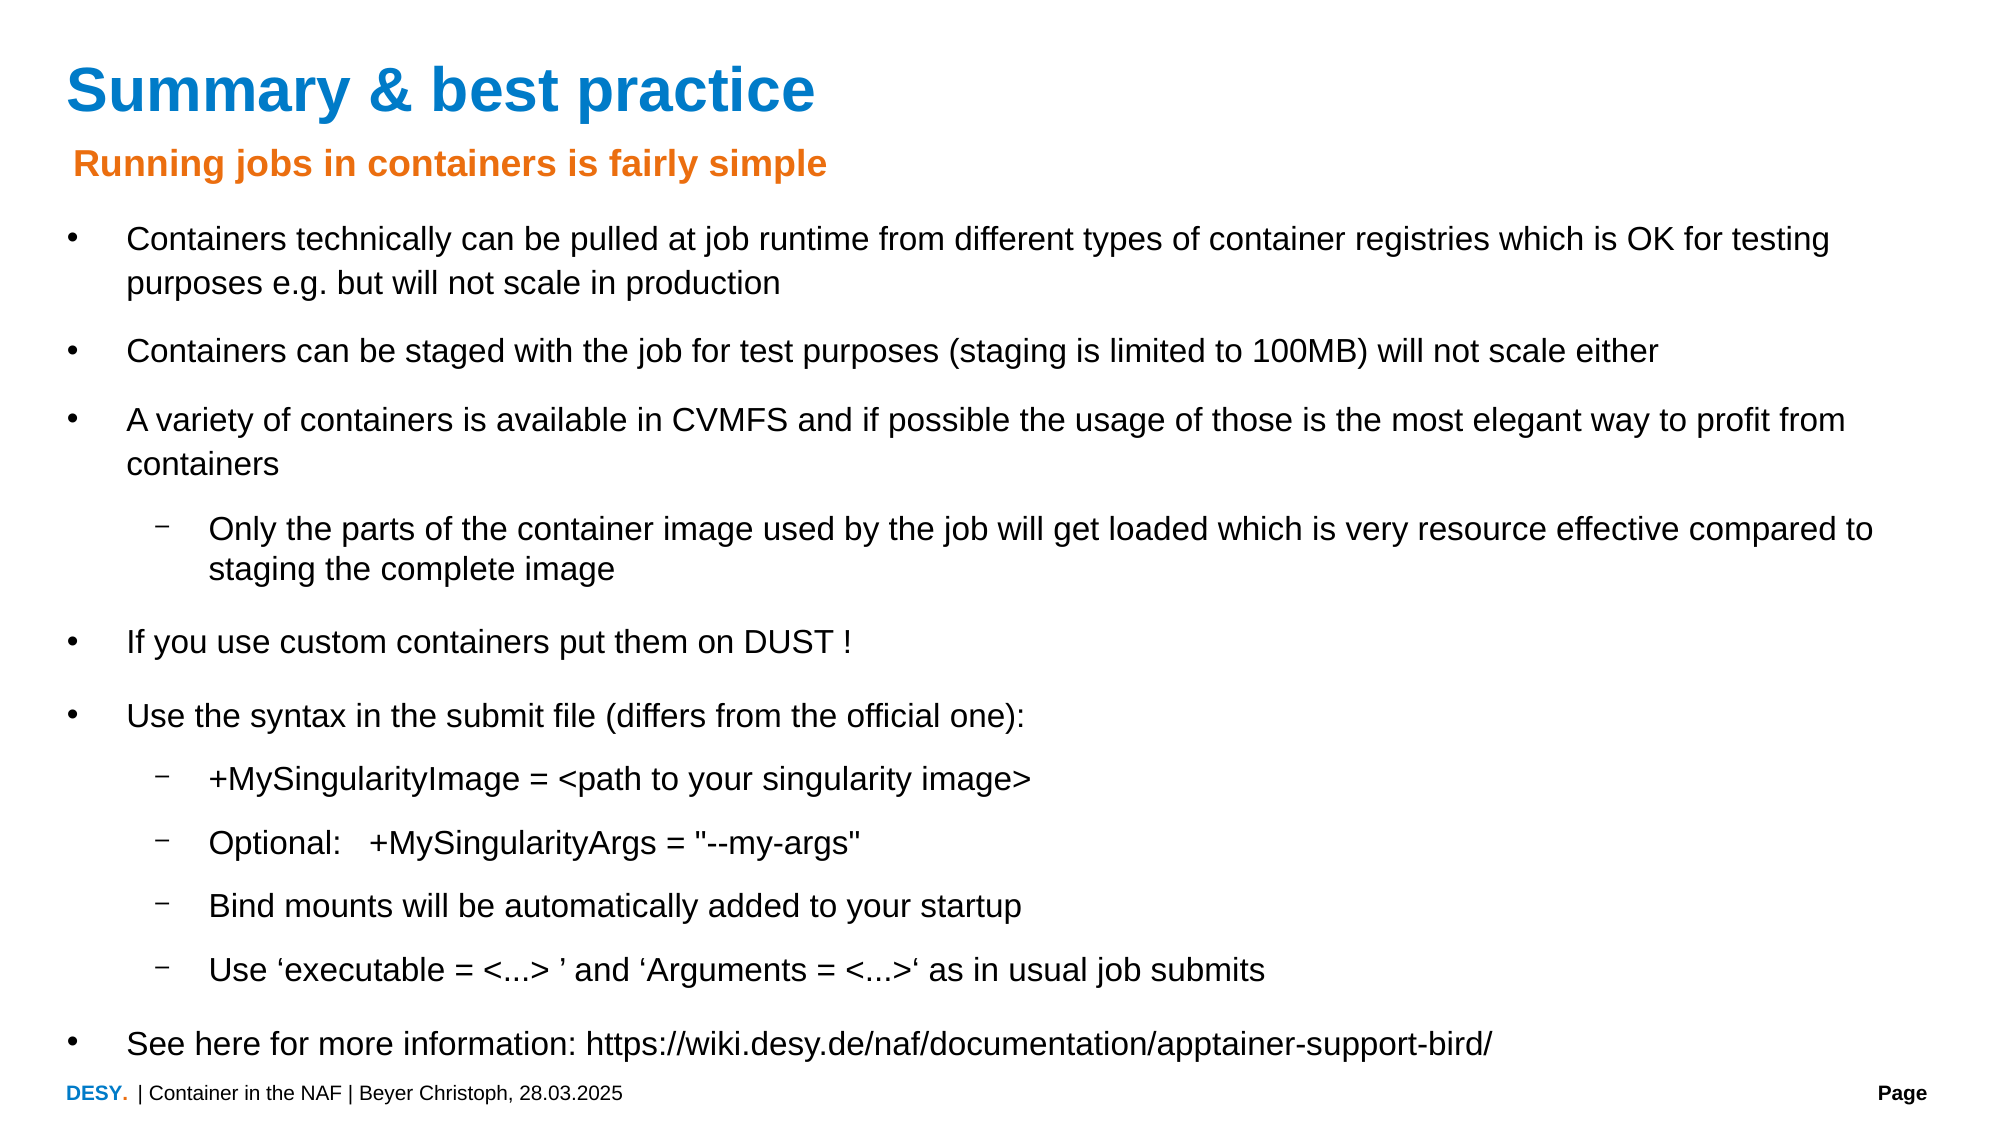

# Summary & best practice
Running jobs in containers is fairly simple
Containers technically can be pulled at job runtime from different types of container registries which is OK for testing purposes e.g. but will not scale in production
Containers can be staged with the job for test purposes (staging is limited to 100MB) will not scale either
A variety of containers is available in CVMFS and if possible the usage of those is the most elegant way to profit from containers
Only the parts of the container image used by the job will get loaded which is very resource effective compared to staging the complete image
If you use custom containers put them on DUST !
Use the syntax in the submit file (differs from the official one):
+MySingularityImage = <path to your singularity image>
Optional: +MySingularityArgs = "--my-args"
Bind mounts will be automatically added to your startup
Use ‘executable = <...> ’ and ‘Arguments = <...>‘ as in usual job submits
See here for more information: https://wiki.desy.de/naf/documentation/apptainer-support-bird/
| Container in the NAF | Beyer Christoph, 28.03.2025